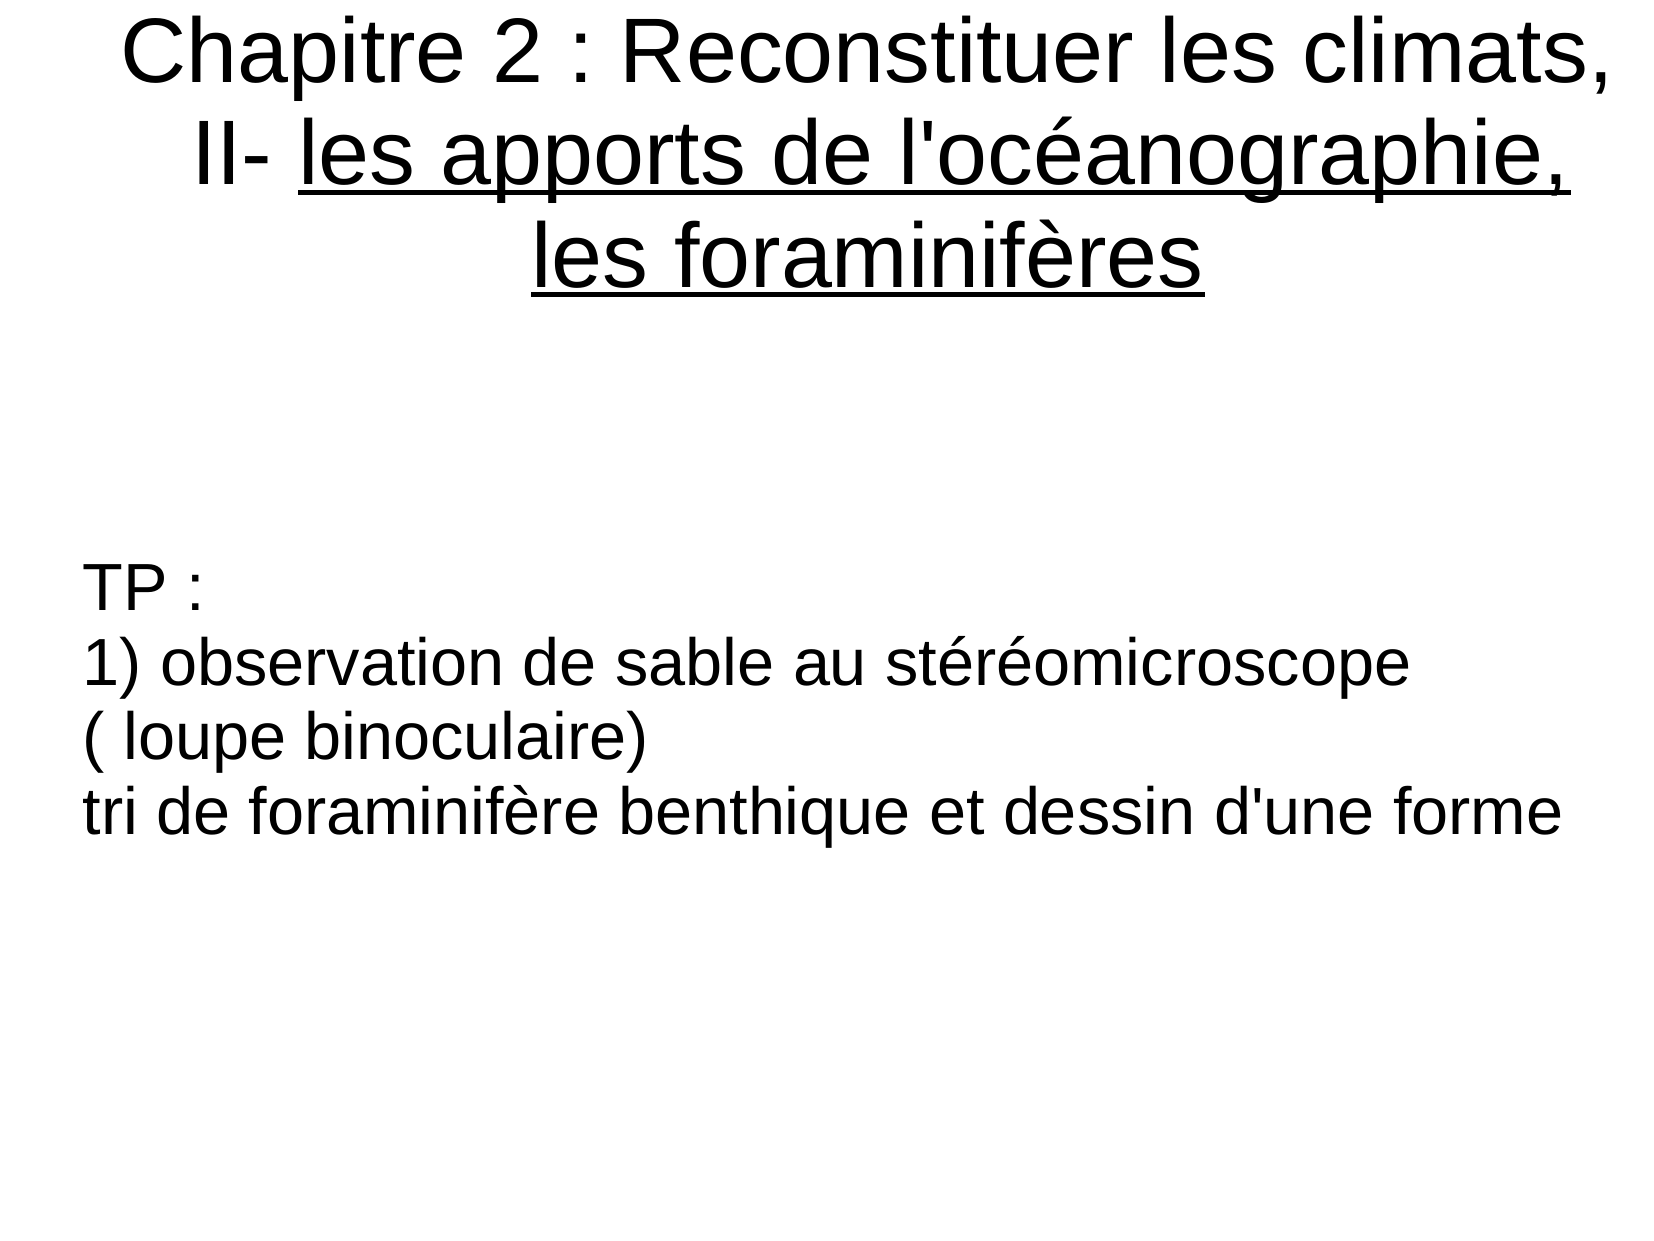

# Chapitre 2 : Reconstituer les climats, II- les apports de l'océanographie, les foraminifères
TP :
1) observation de sable au stéréomicroscope ( loupe binoculaire)
tri de foraminifère benthique et dessin d'une forme